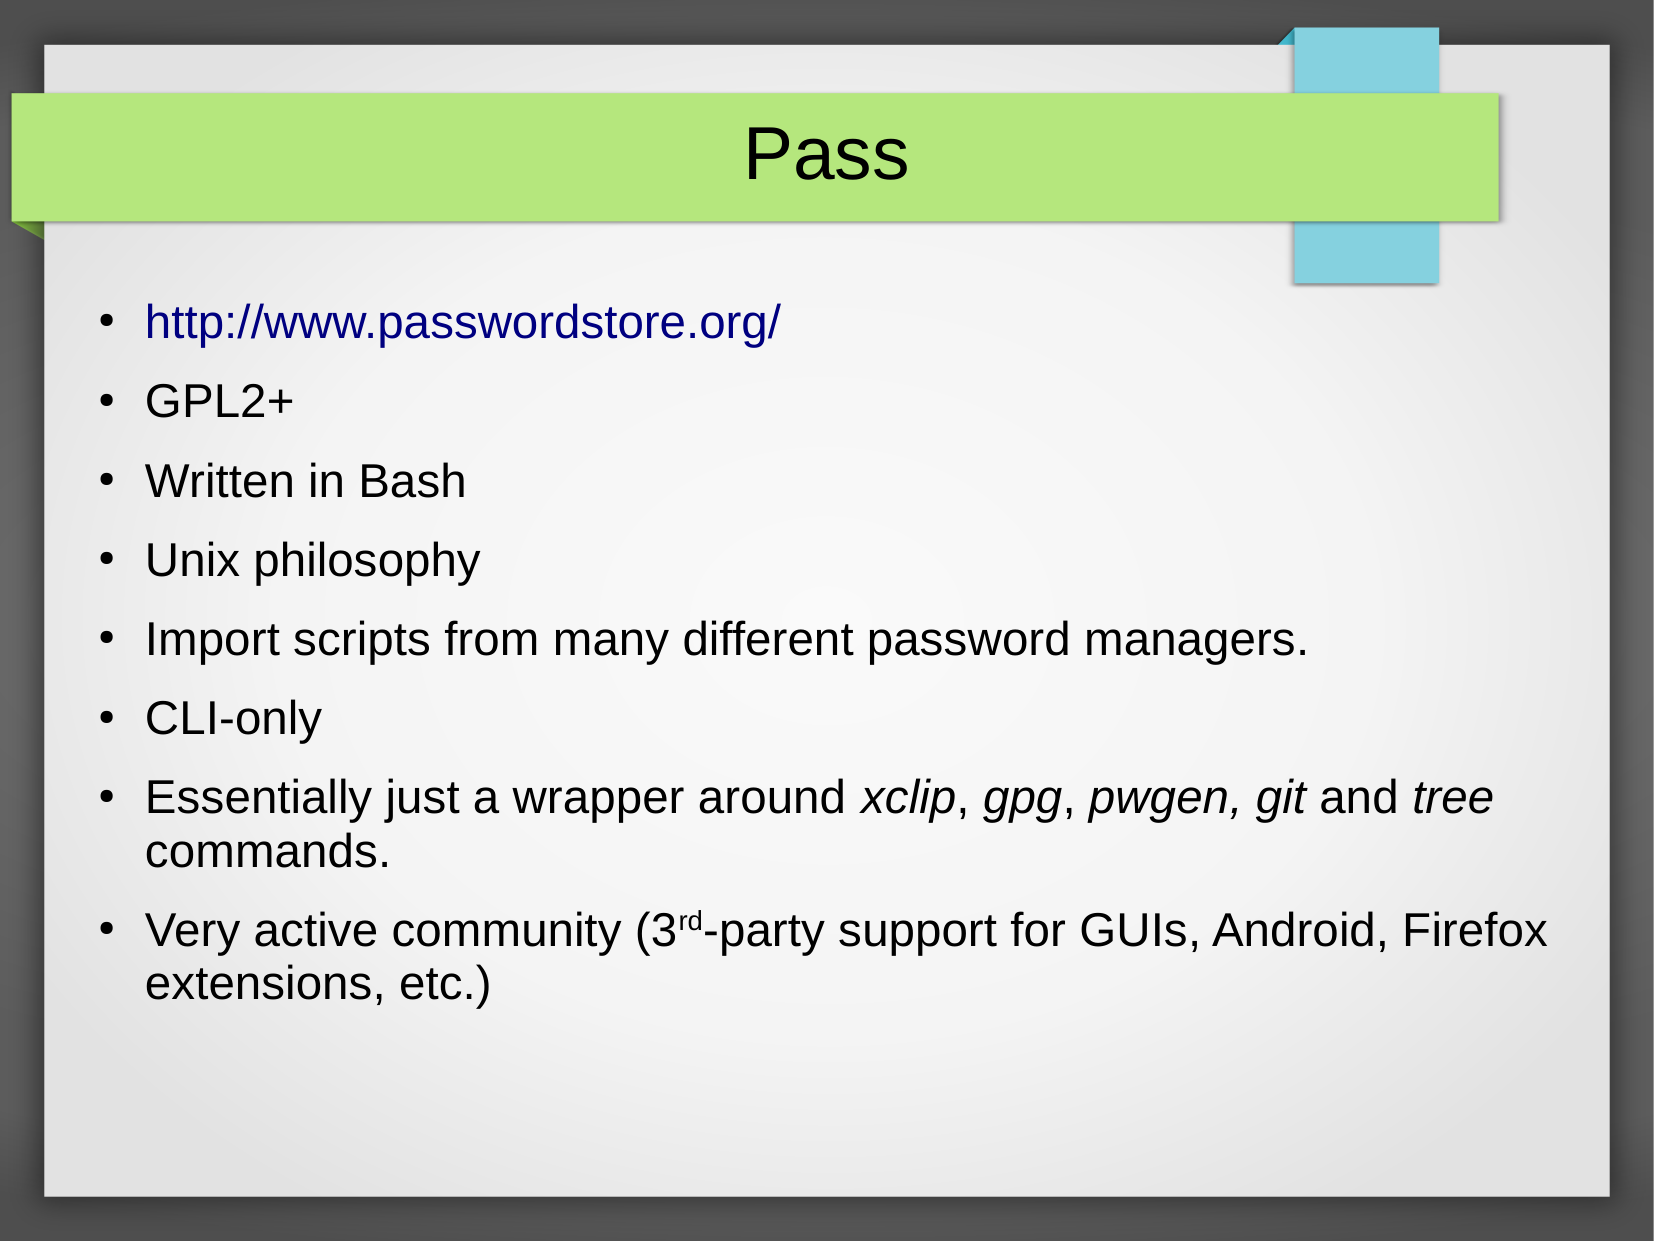

# Pass
http://www.passwordstore.org/
GPL2+
Written in Bash
Unix philosophy
Import scripts from many different password managers.
CLI-only
Essentially just a wrapper around xclip, gpg, pwgen, git and tree commands.
Very active community (3rd-party support for GUIs, Android, Firefox extensions, etc.)